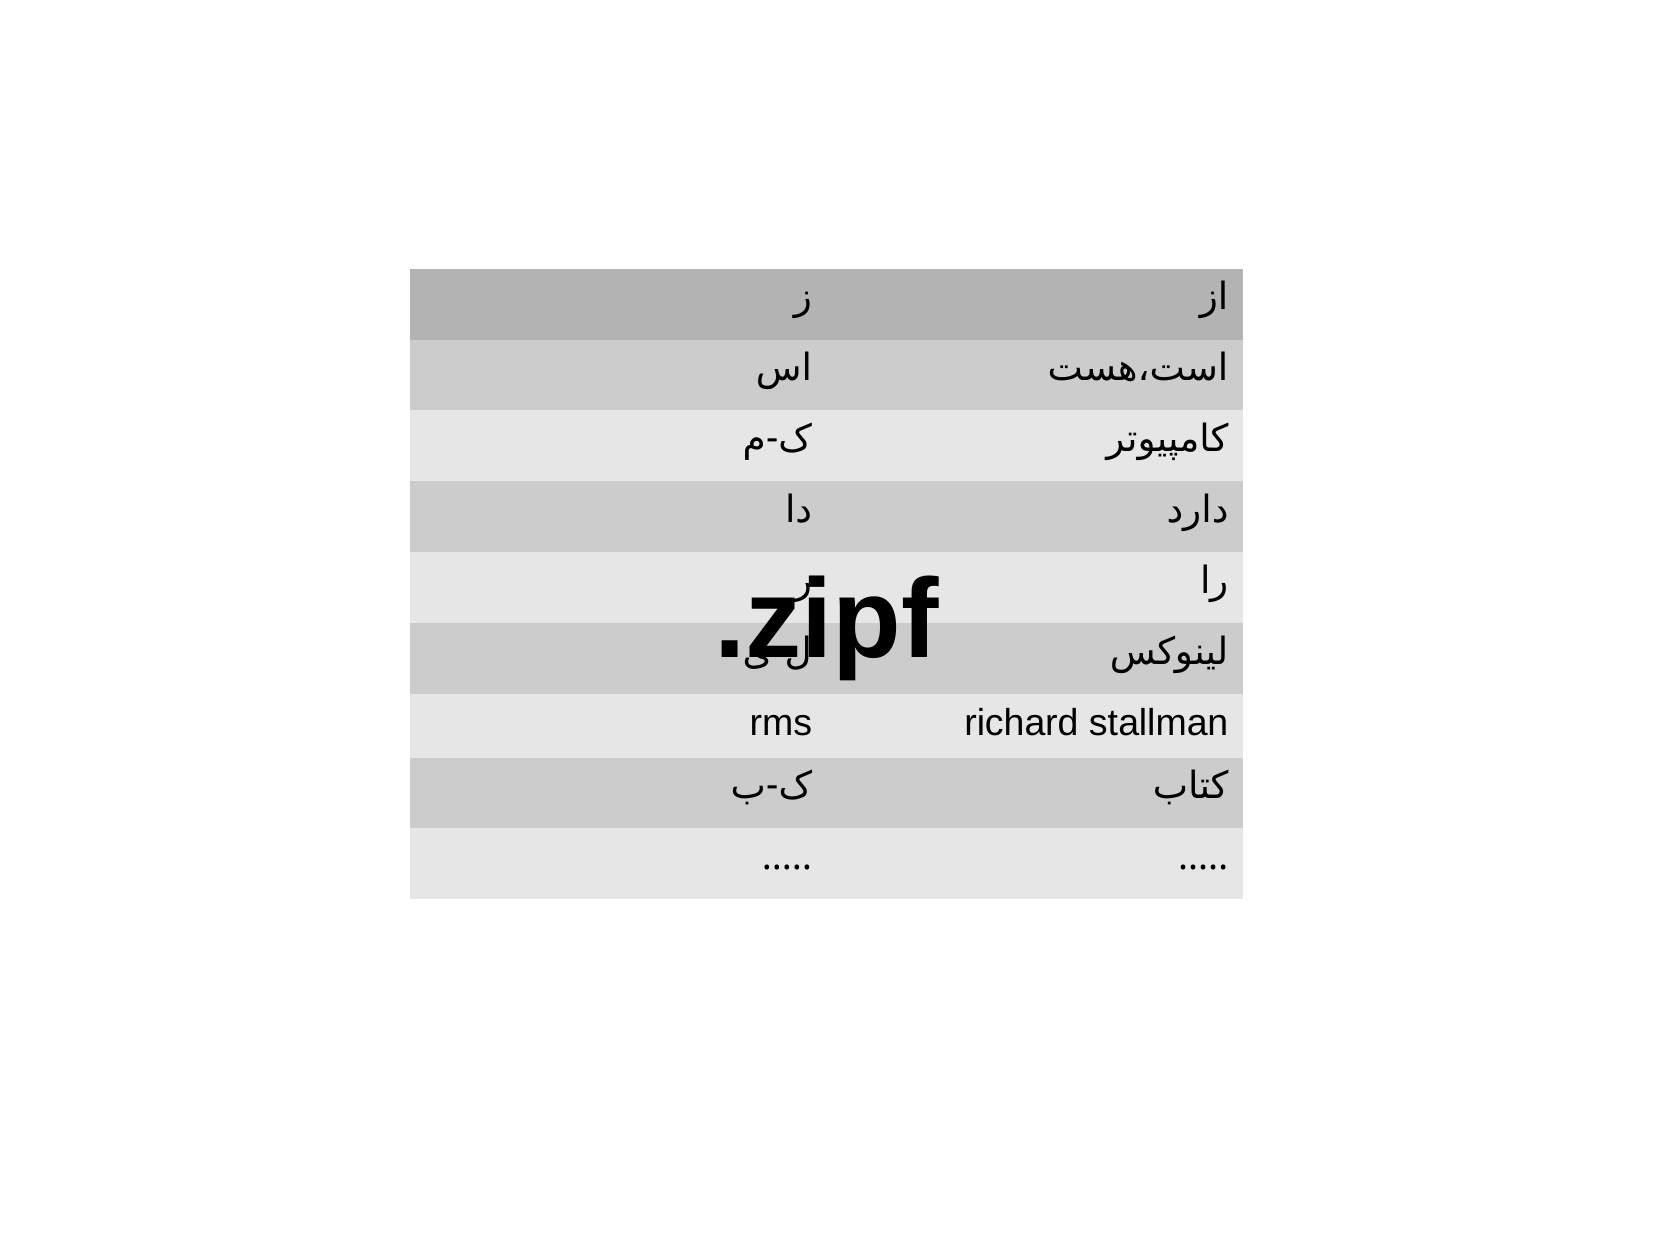

| ز | از |
| --- | --- |
| اس | است،هست |
| ک-م | کامپیوتر |
| دا | دارد |
| ر | را |
| ل-ی | لینوکس |
| rms | richard stallman |
| ک-ب | کتاب |
| ….. | ….. |
.zipf